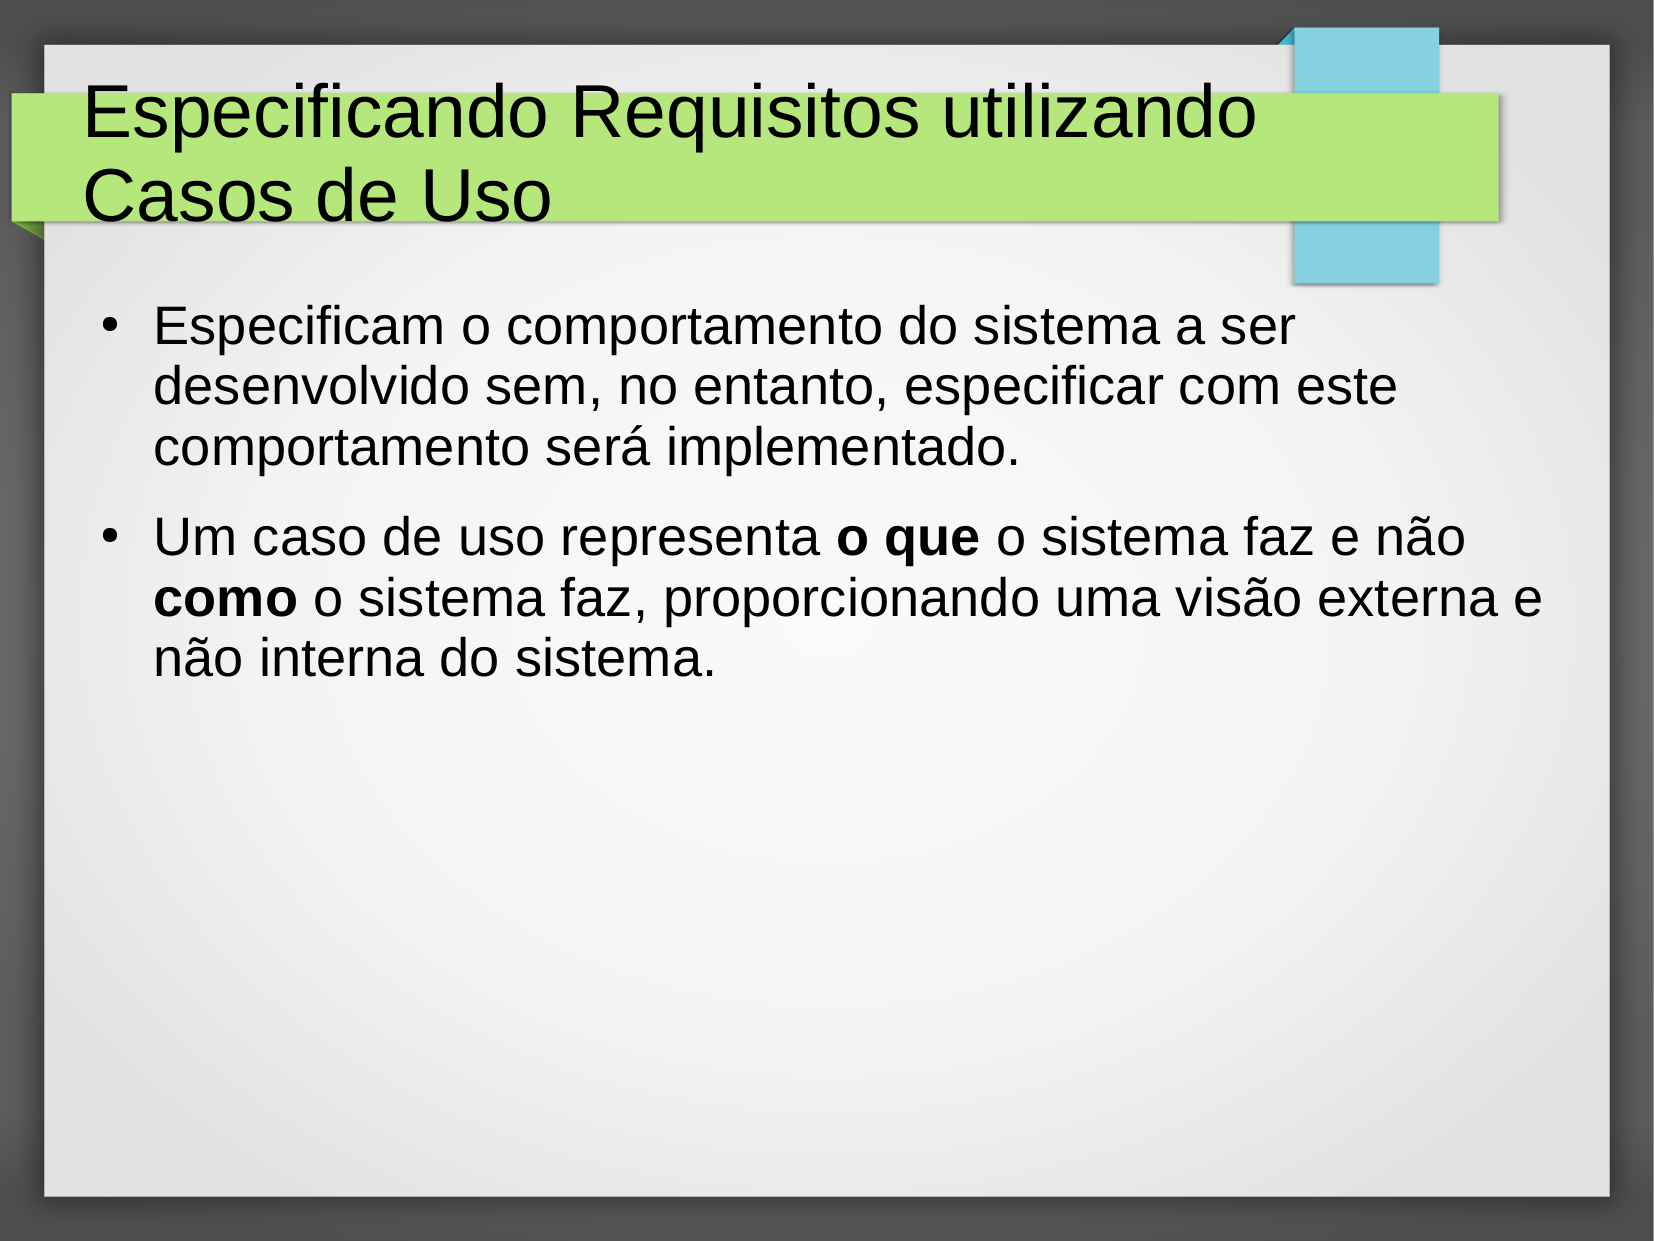

# Especificando Requisitos utilizando Casos de Uso
Especificam o comportamento do sistema a ser desenvolvido sem, no entanto, especificar com este comportamento será implementado.
Um caso de uso representa o que o sistema faz e não como o sistema faz, proporcionando uma visão externa e não interna do sistema.